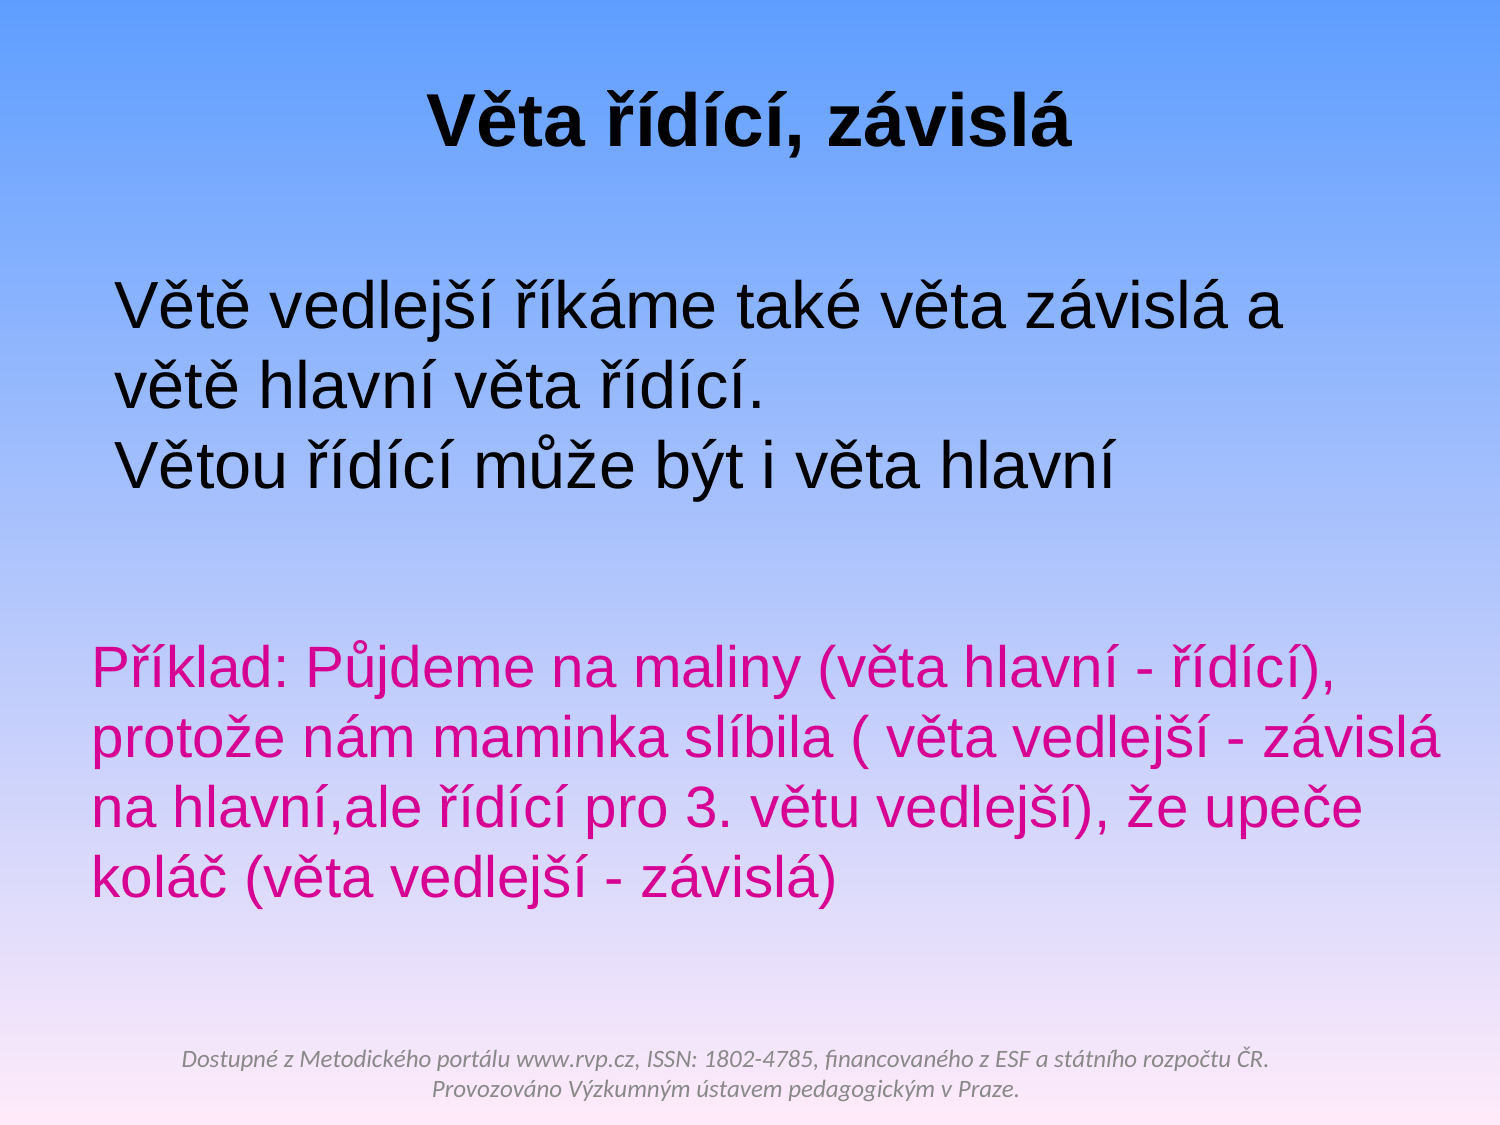

# Věta řídící, závislá
Větě vedlejší říkáme také věta závislá a větě hlavní věta řídící.
Větou řídící může být i věta hlavní
Příklad: Půjdeme na maliny (věta hlavní - řídící), protože nám maminka slíbila ( věta vedlejší - závislá na hlavní,ale řídící pro 3. větu vedlejší), že upeče koláč (věta vedlejší - závislá)
Dostupné z Metodického portálu www.rvp.cz, ISSN: 1802-4785, financovaného z ESF a státního rozpočtu ČR. Provozováno Výzkumným ústavem pedagogickým v Praze.